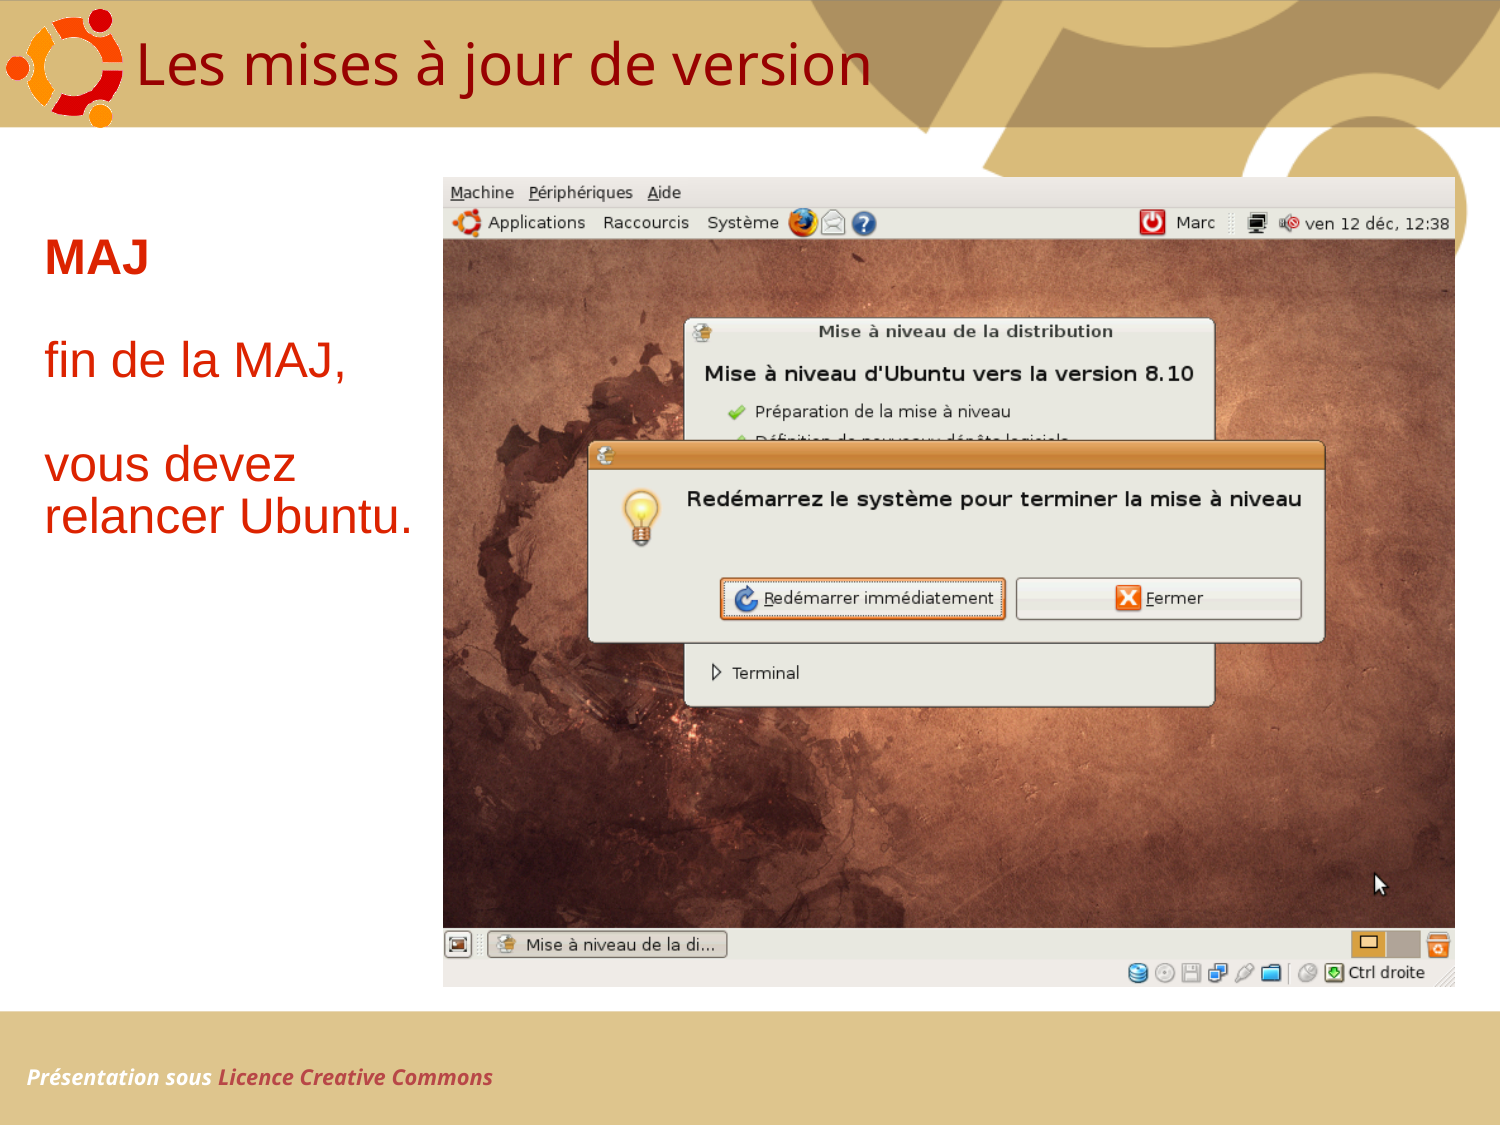

# Les mises à jour de version
MAJ
fin de la MAJ,
vous devez relancer Ubuntu.